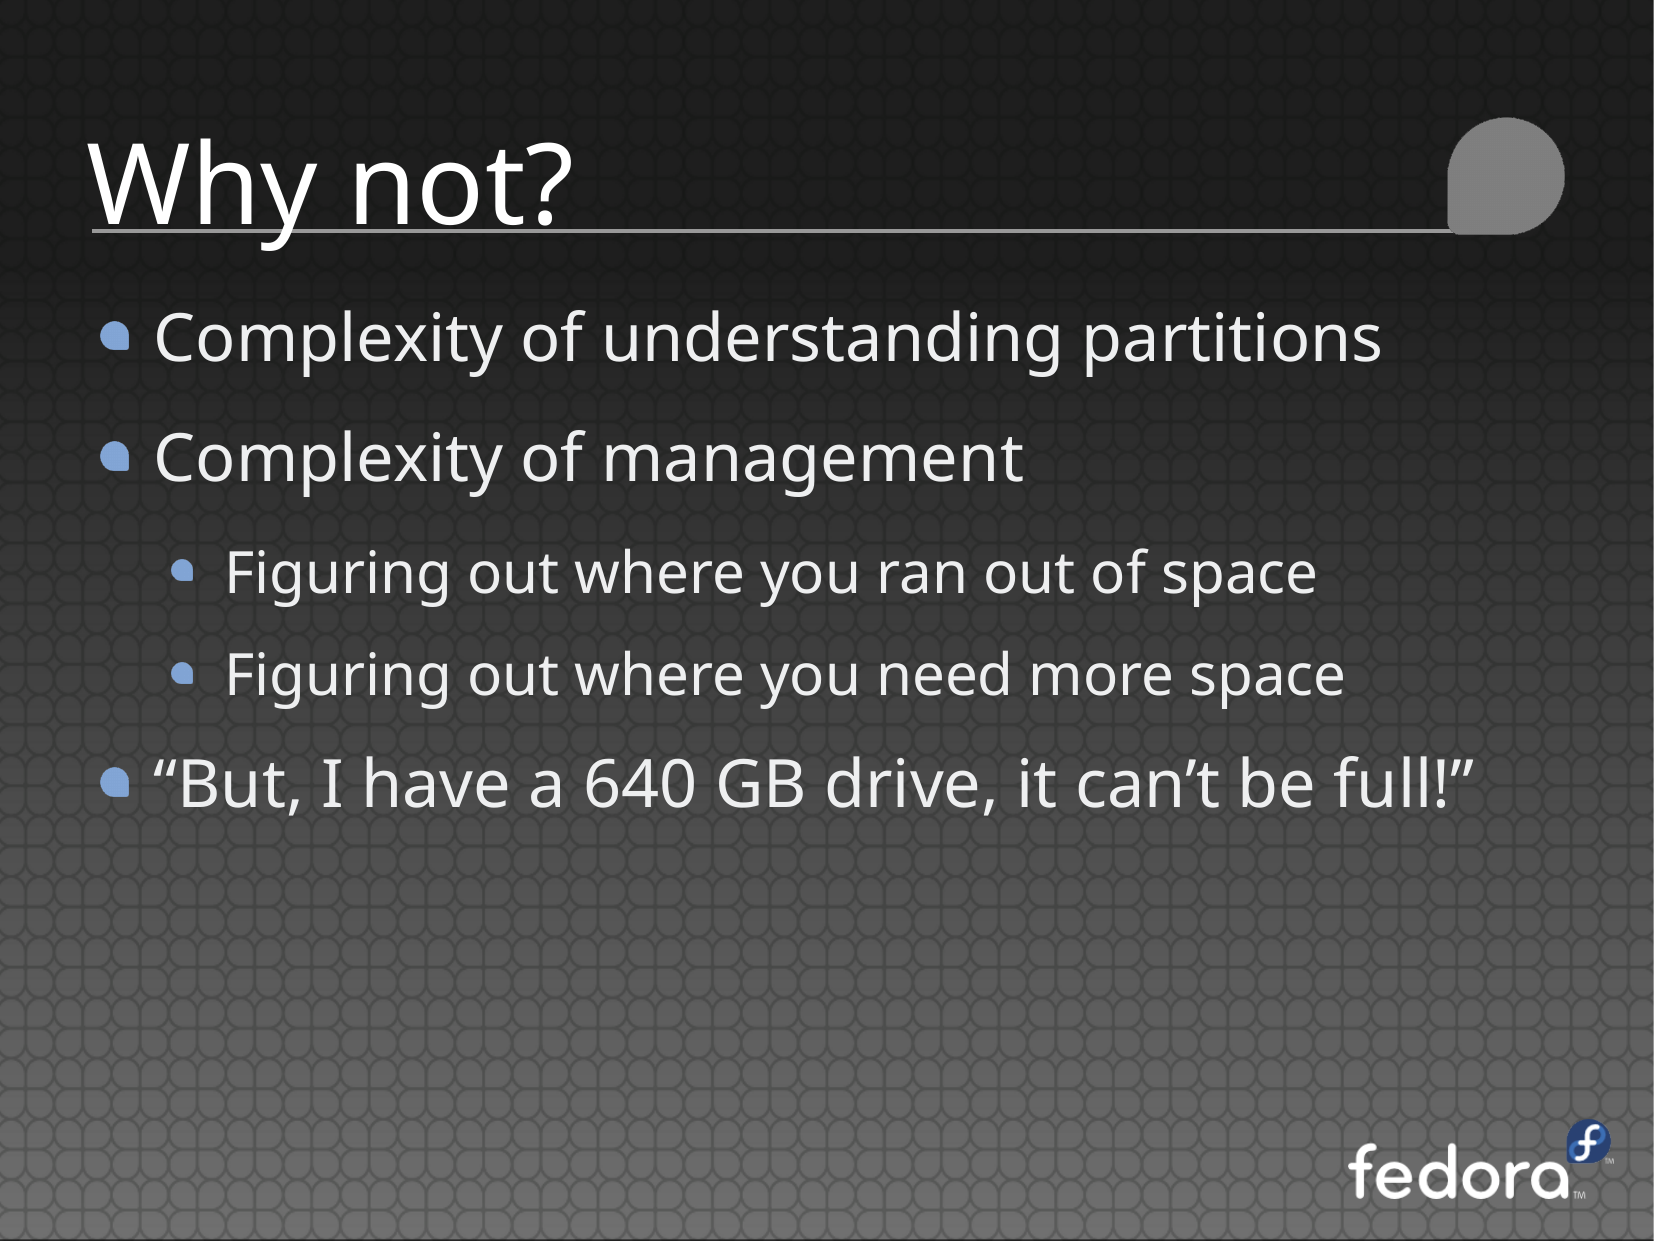

# Why not?
Complexity of understanding partitions
Complexity of management
Figuring out where you ran out of space
Figuring out where you need more space
“But, I have a 640 GB drive, it can’t be full!”